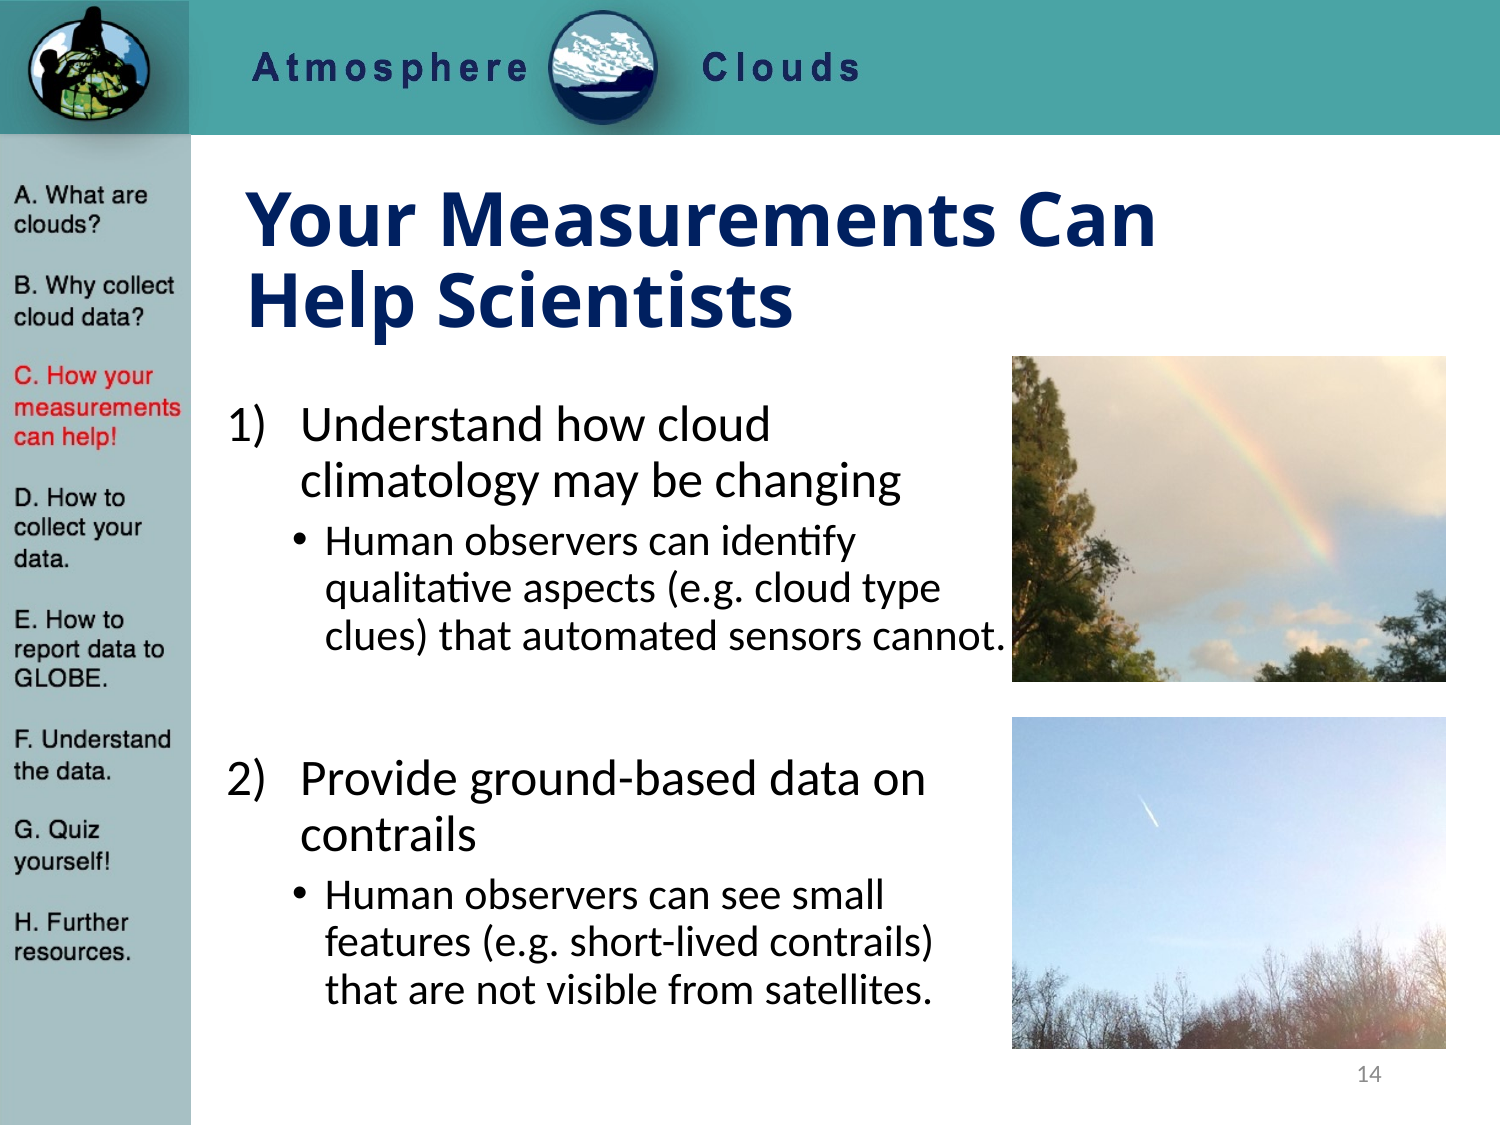

# Your Measurements Can Help Scientists
Understand how cloud climatology may be changing
Human observers can identify qualitative aspects (e.g. cloud type clues) that automated sensors cannot.
Provide ground-based data on contrails
Human observers can see small features (e.g. short-lived contrails) that are not visible from satellites.